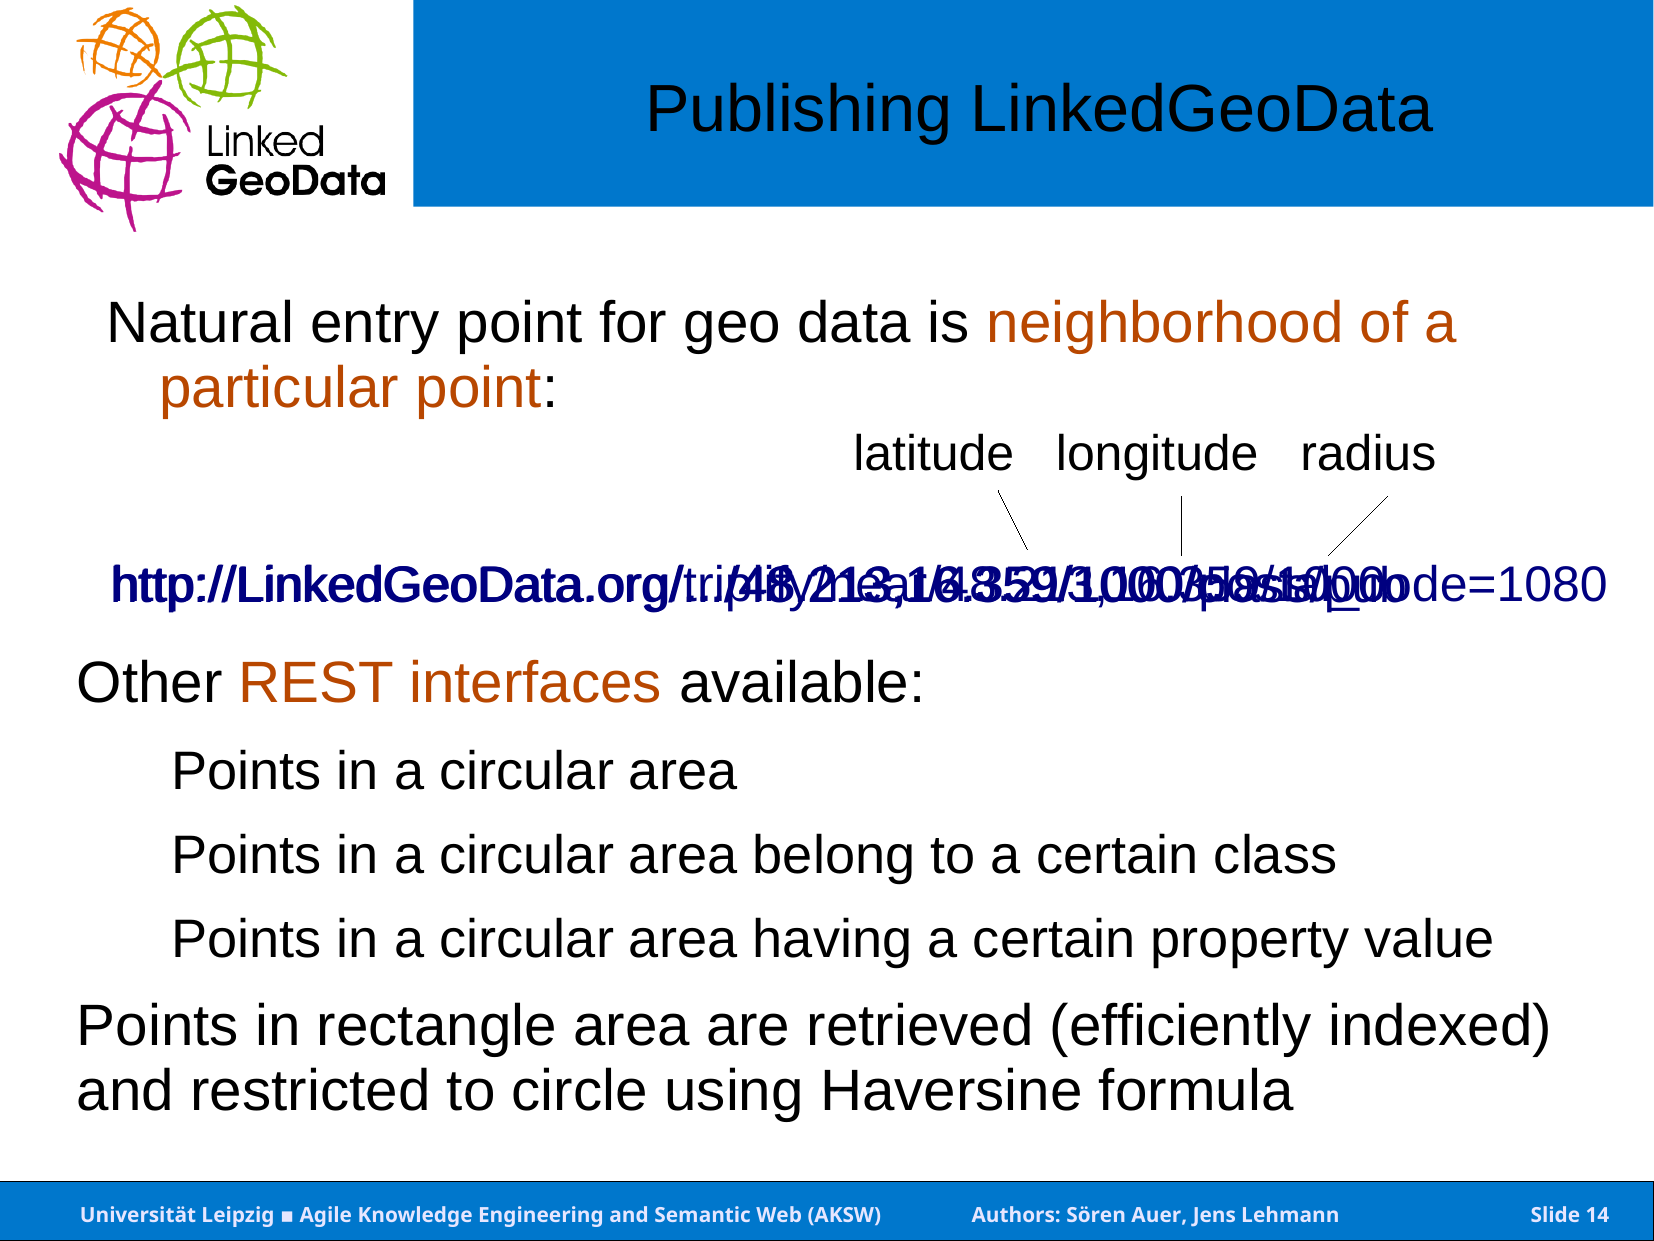

# Publishing LinkedGeoData
Natural entry point for geo data is neighborhood of a particular point:
latitude longitude radius
http://LinkedGeoData.org/triplify/near/48.213,16.359/1000
http://LinkedGeoData.org/.../48.213,16.359/1000/postal_code=1080
http://LinkedGeoData.org/.../48.213,16.359/1000/class/pub
Other REST interfaces available:
Points in a circular area
Points in a circular area belong to a certain class
Points in a circular area having a certain property value
Points in rectangle area are retrieved (efficiently indexed) and restricted to circle using Haversine formula